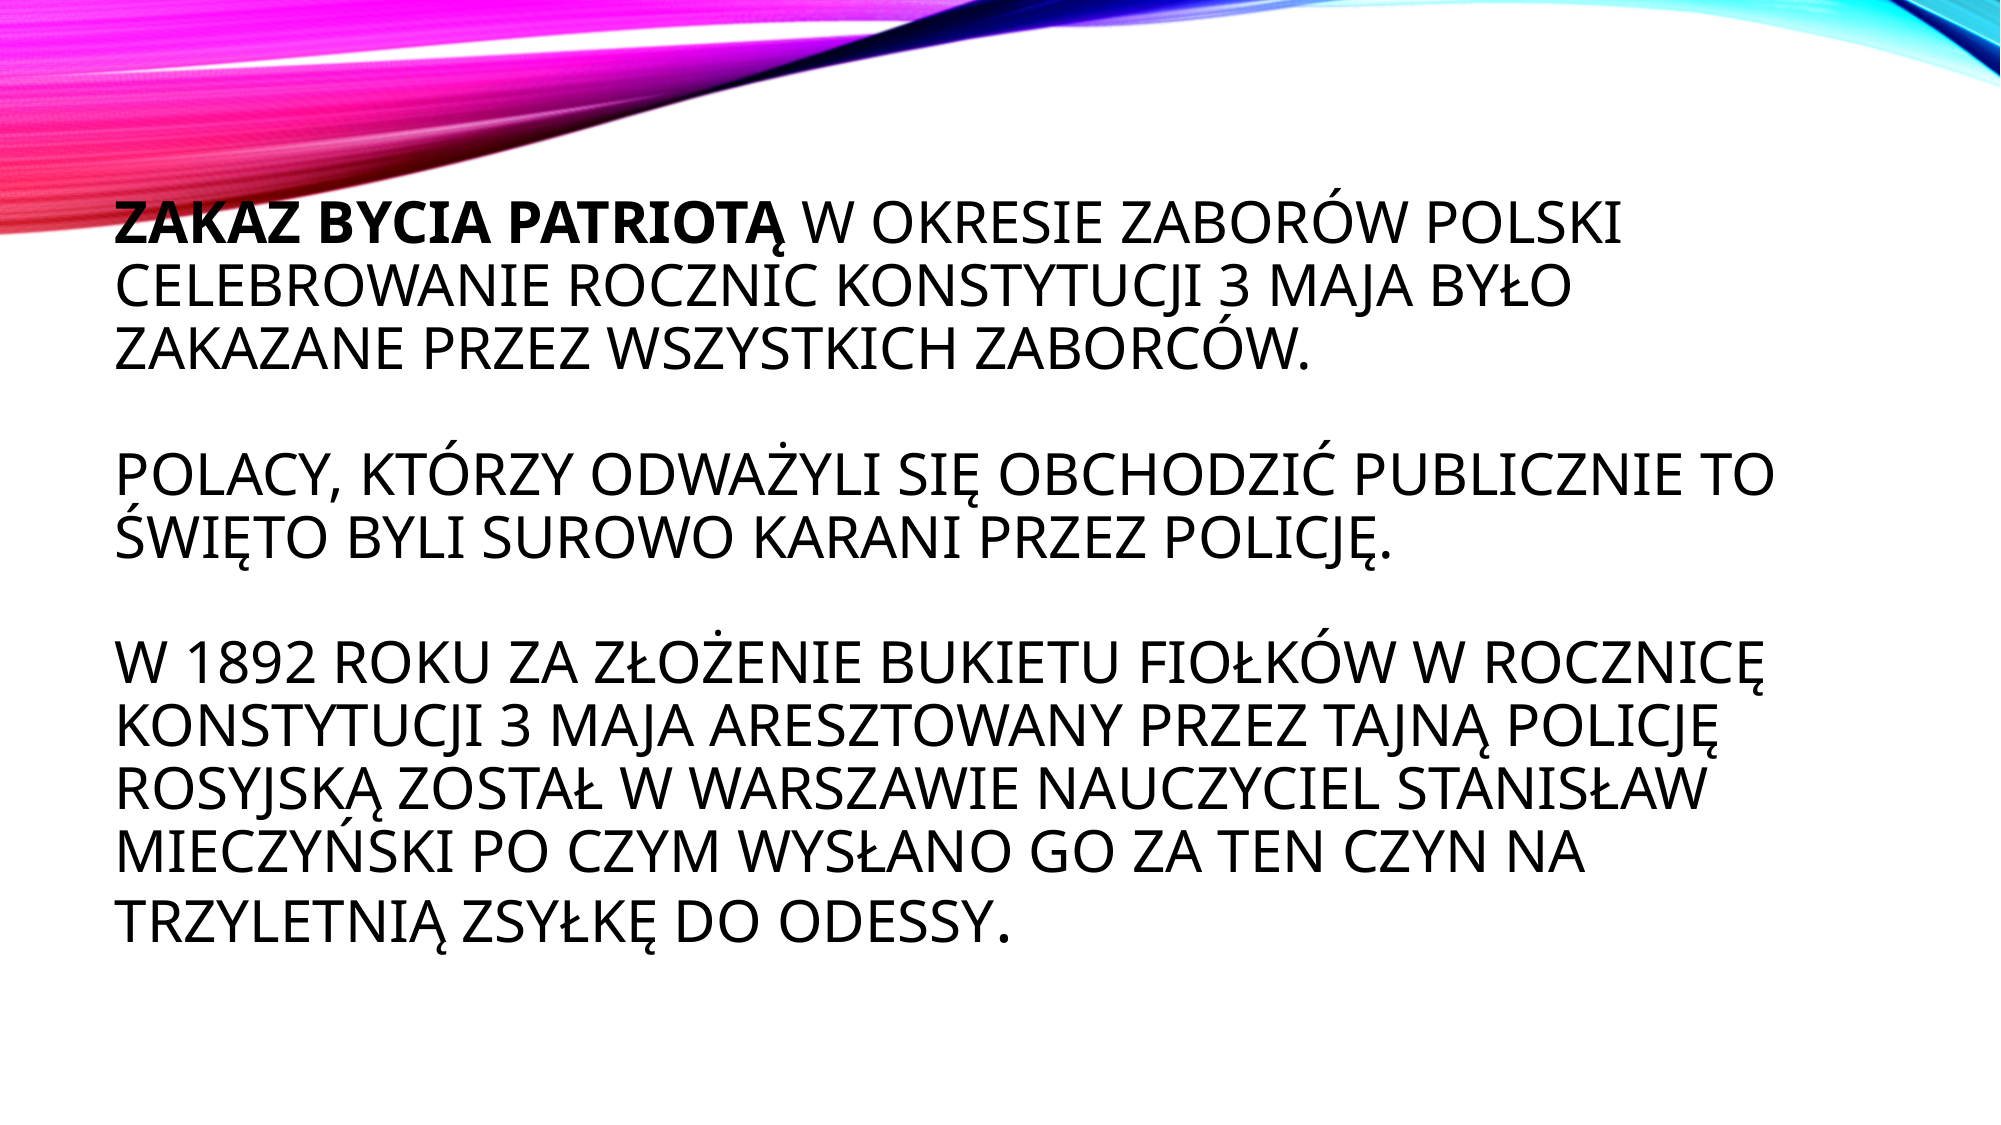

# ZAKAZ BYCIA PATRIOTĄ W okresie zaborów Polski celebrowanie rocznic Konstytucji 3 maja było zakazane przez wszystkich zaborców. Polacy, którzy odważyli się obchodzić publicznie to święto byli surowo karani przez policję. W 1892 roku za złożenie bukietu fiołków w rocznicę Konstytucji 3 maja aresztowany przez tajną policję rosyjską został w Warszawie nauczyciel Stanisław Mieczyński po czym wysłano go za ten czyn na trzyletnią zsyłkę do Odessy.